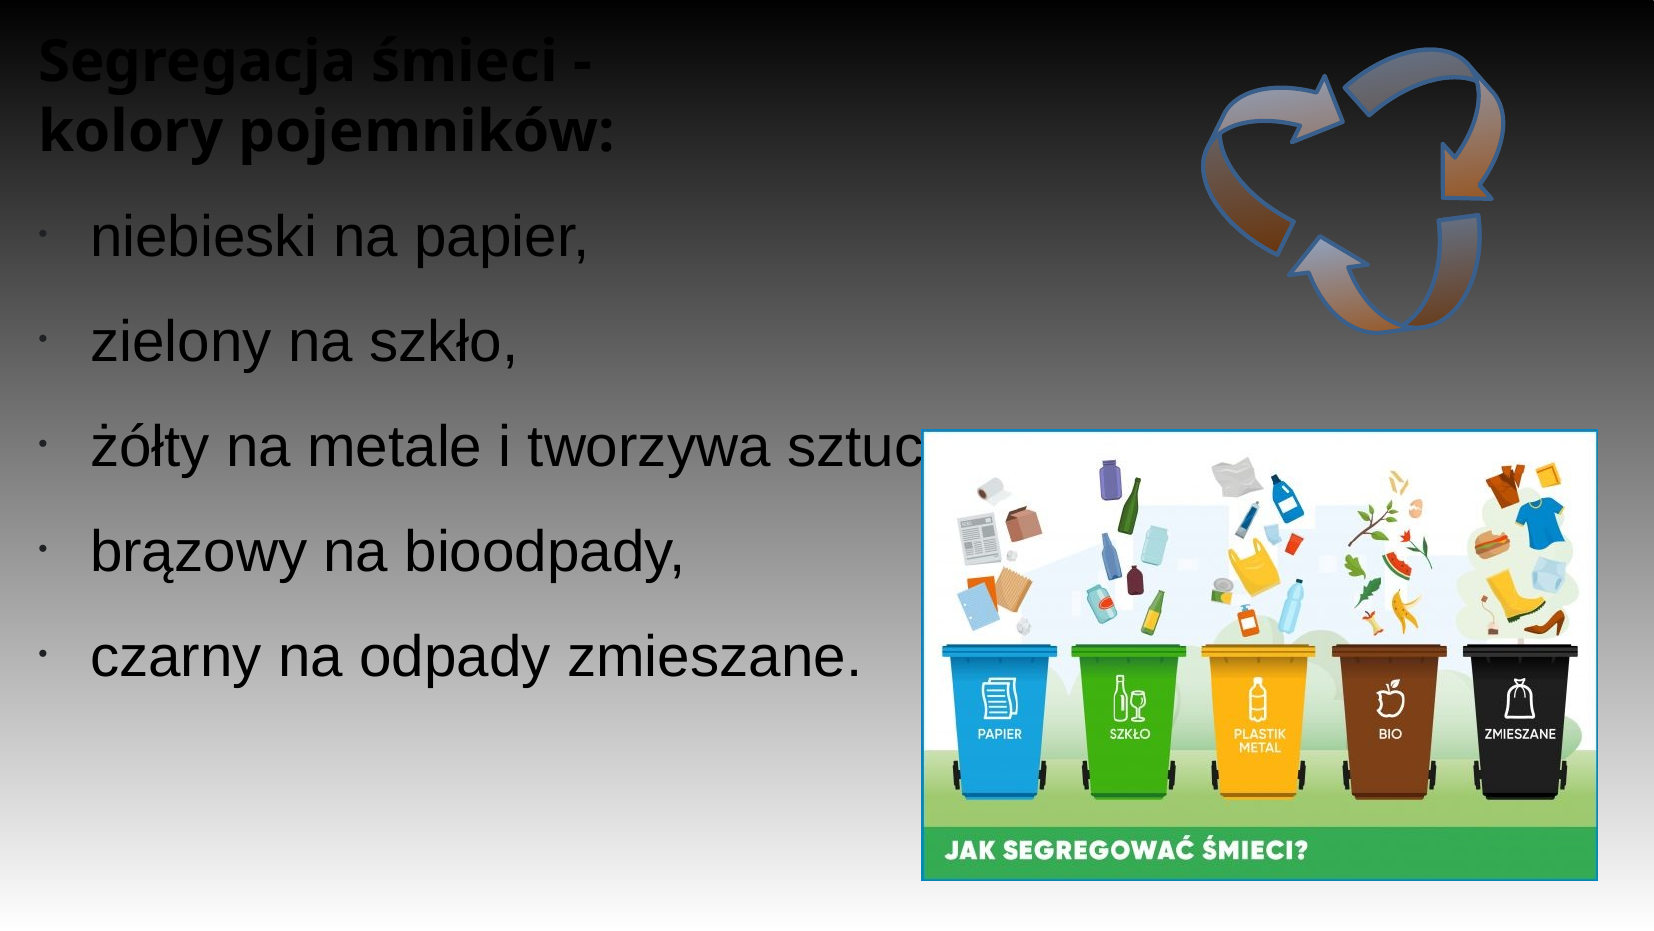

Segregacja śmieci - kolory pojemników:
 niebieski na papier,
 zielony na szkło,
 żółty na metale i tworzywa sztuczne,
 brązowy na bioodpady,
 czarny na odpady zmieszane.